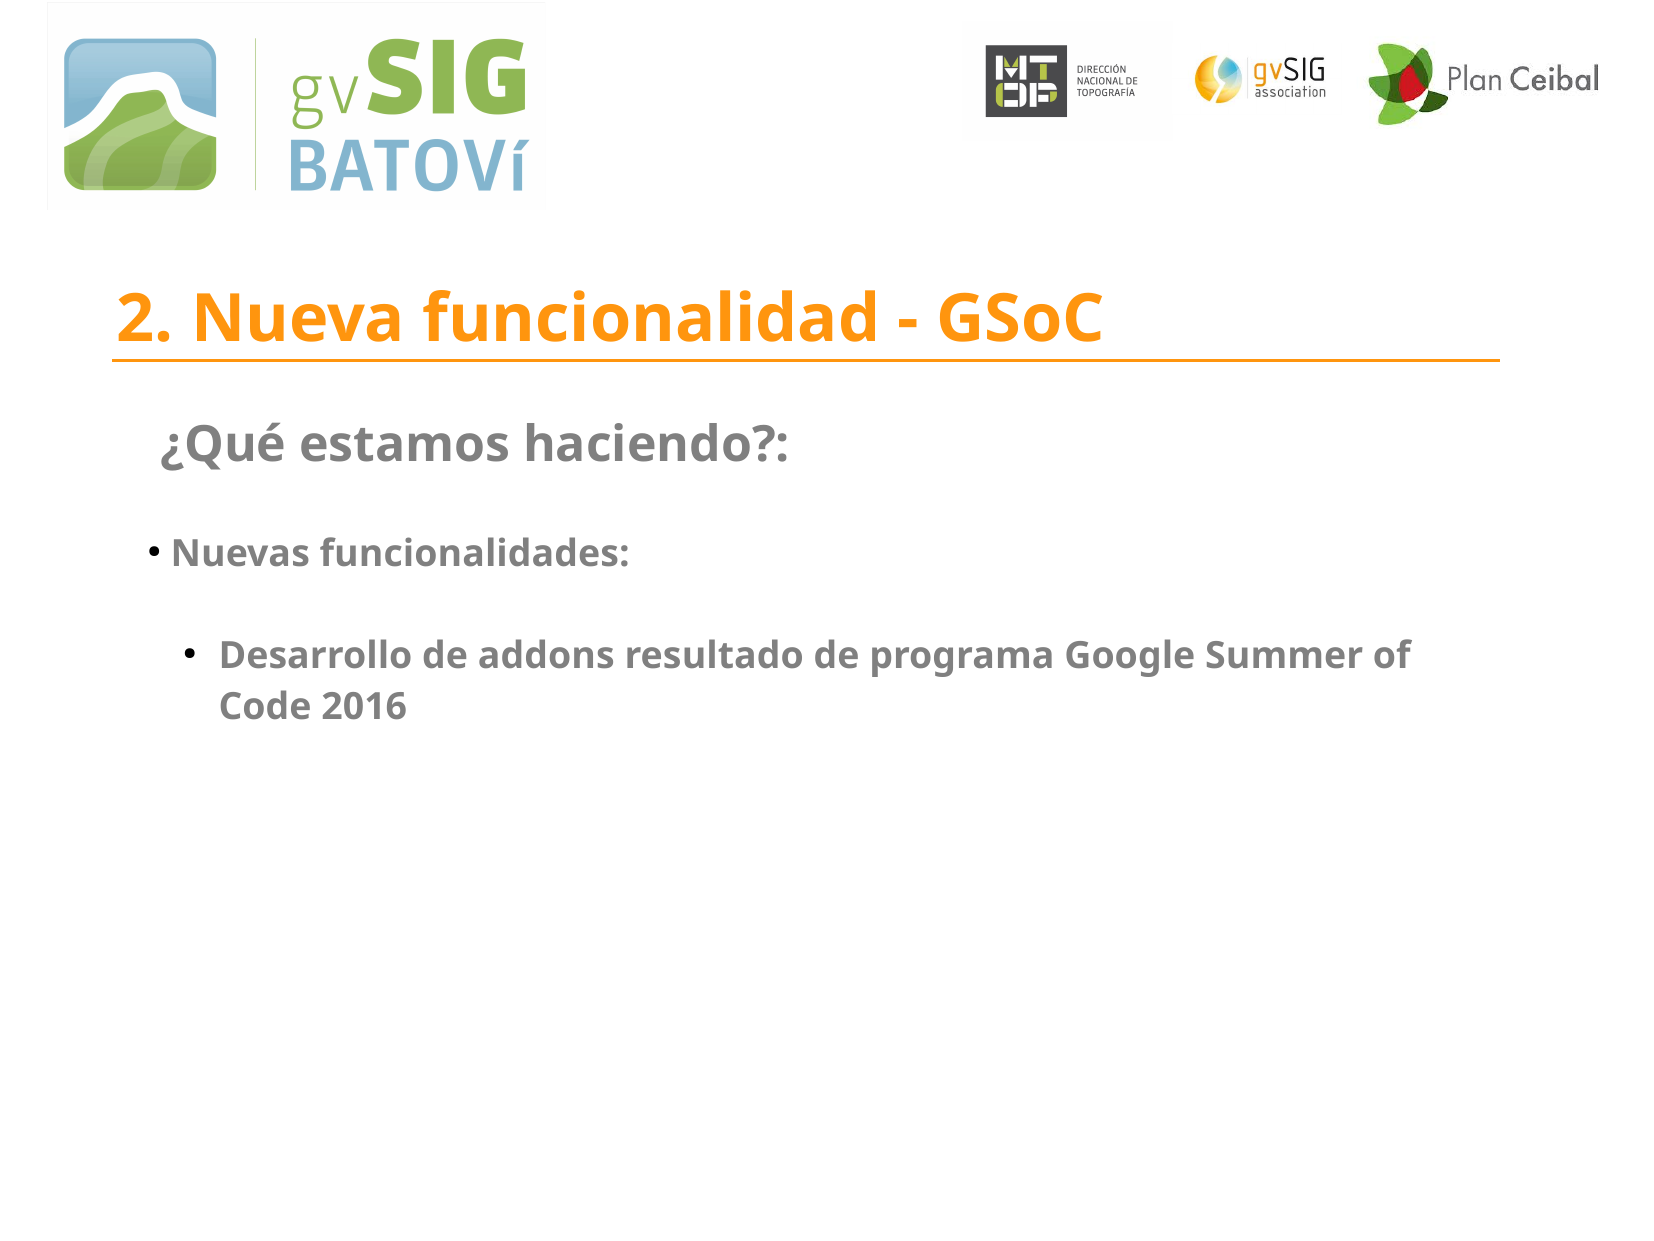

2. Nueva funcionalidad - GSoC
# ¿Qué estamos haciendo?:
 Nuevas funcionalidades:
Desarrollo de addons resultado de programa Google Summer of Code 2016